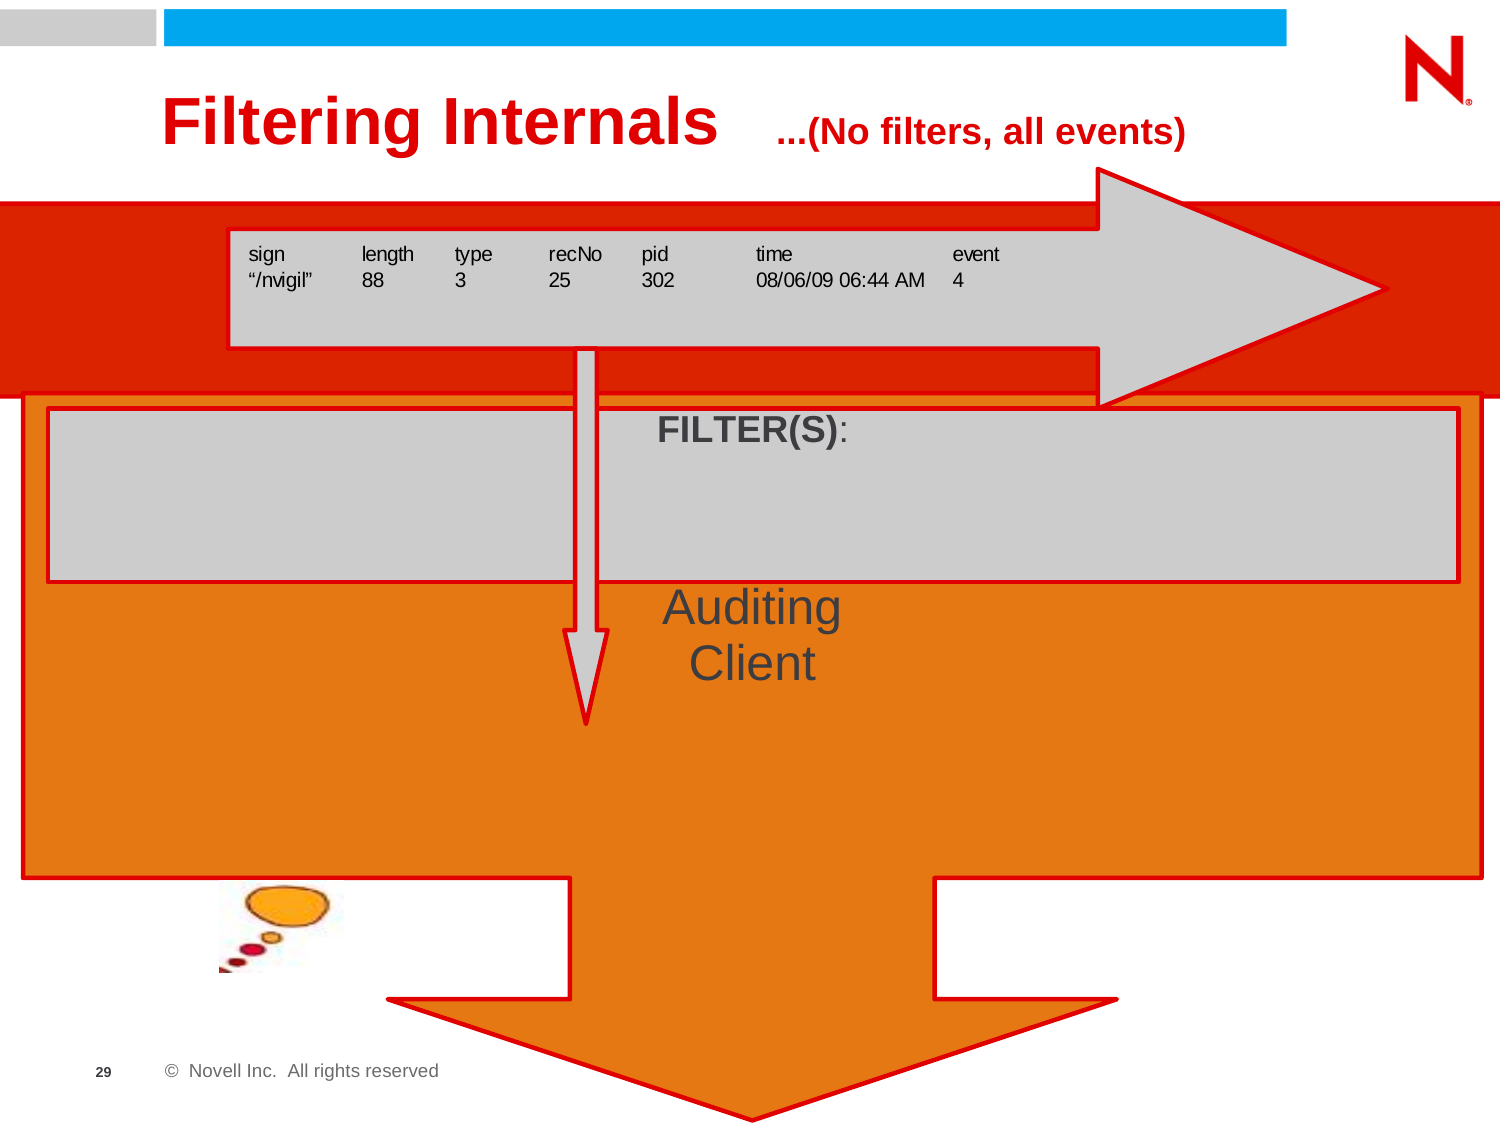

# Filtering Internals ...(No filters, all events)
Auditing
Client
FILTER(S):